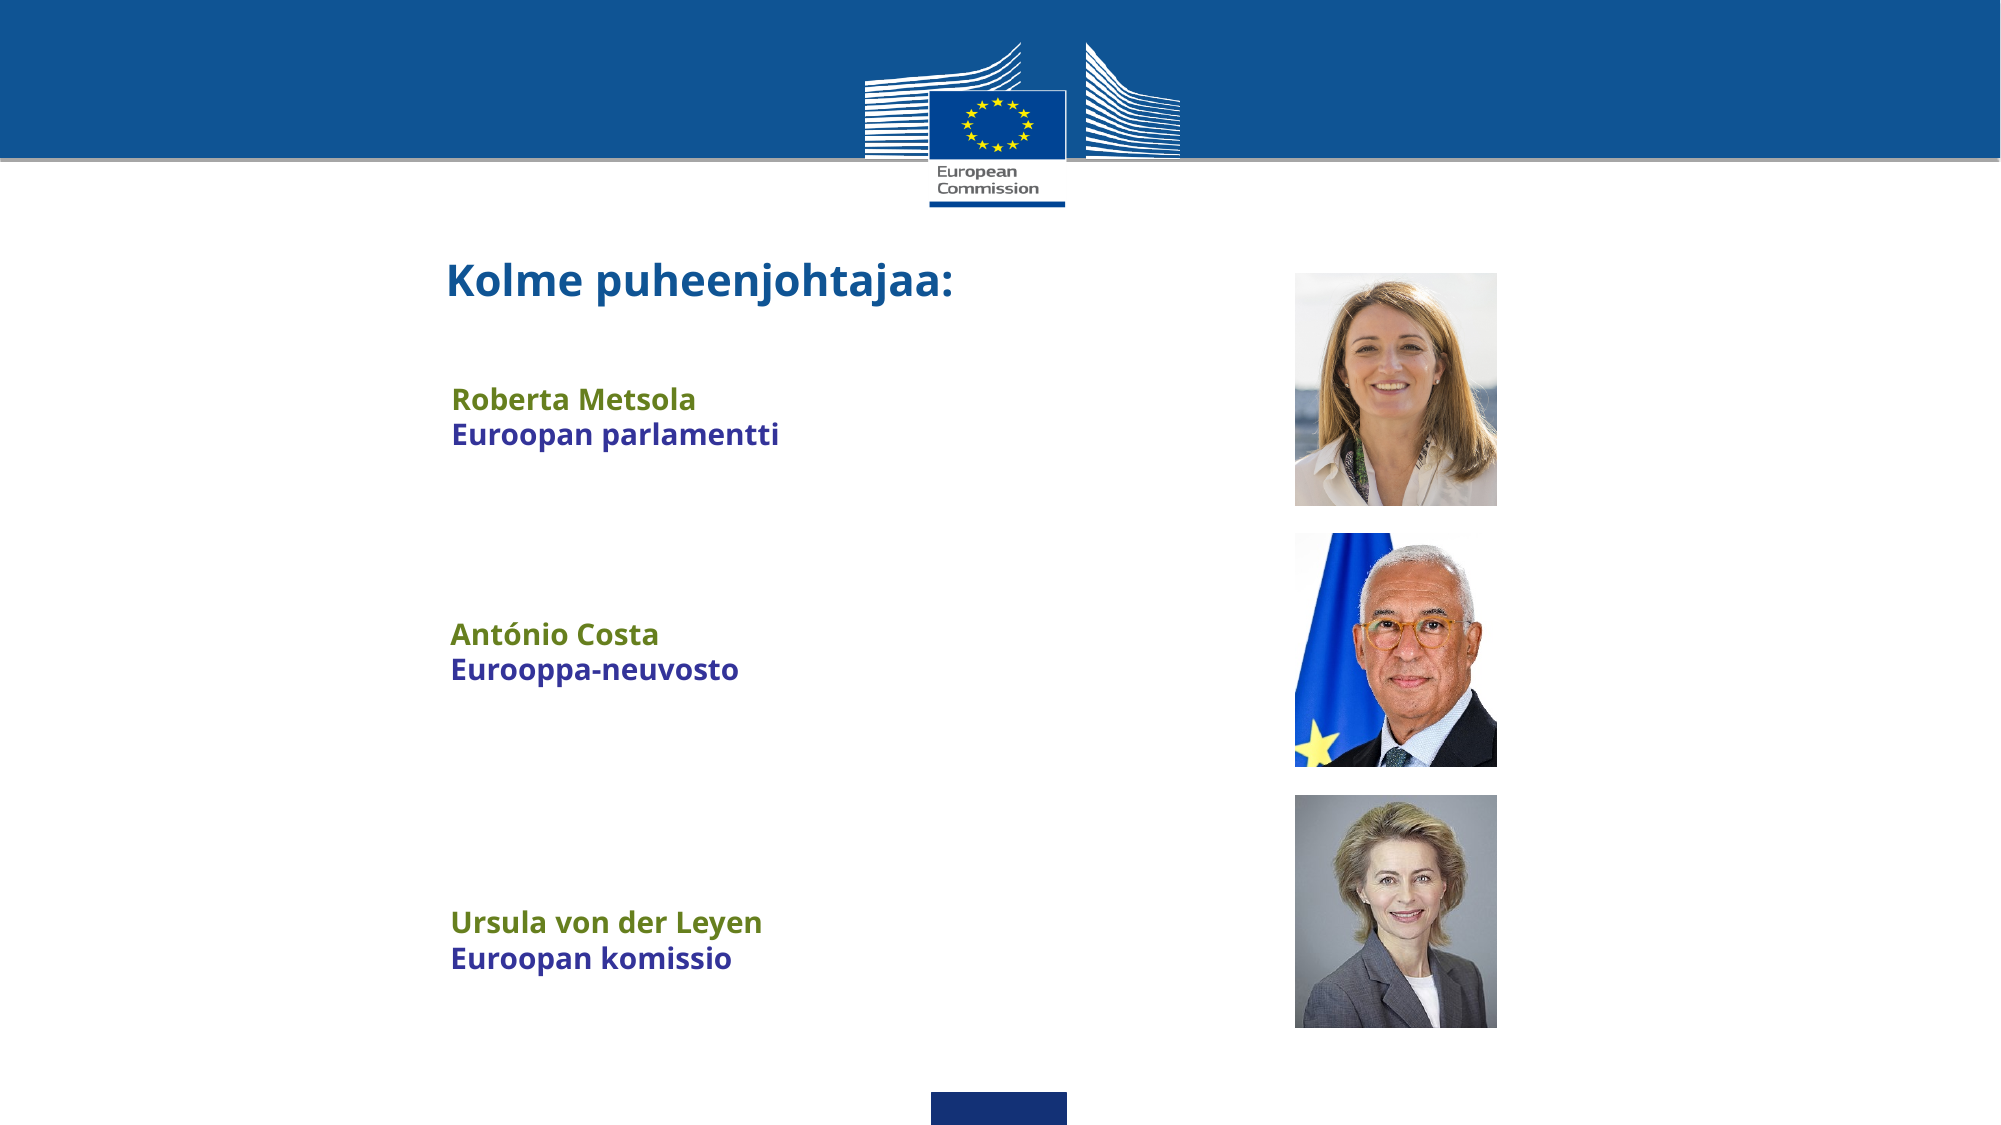

Kolme puheenjohtajaa:
Roberta Metsola
Euroopan parlamentti
António Costa
Eurooppa-neuvosto
Ursula von der Leyen
Euroopan komissio